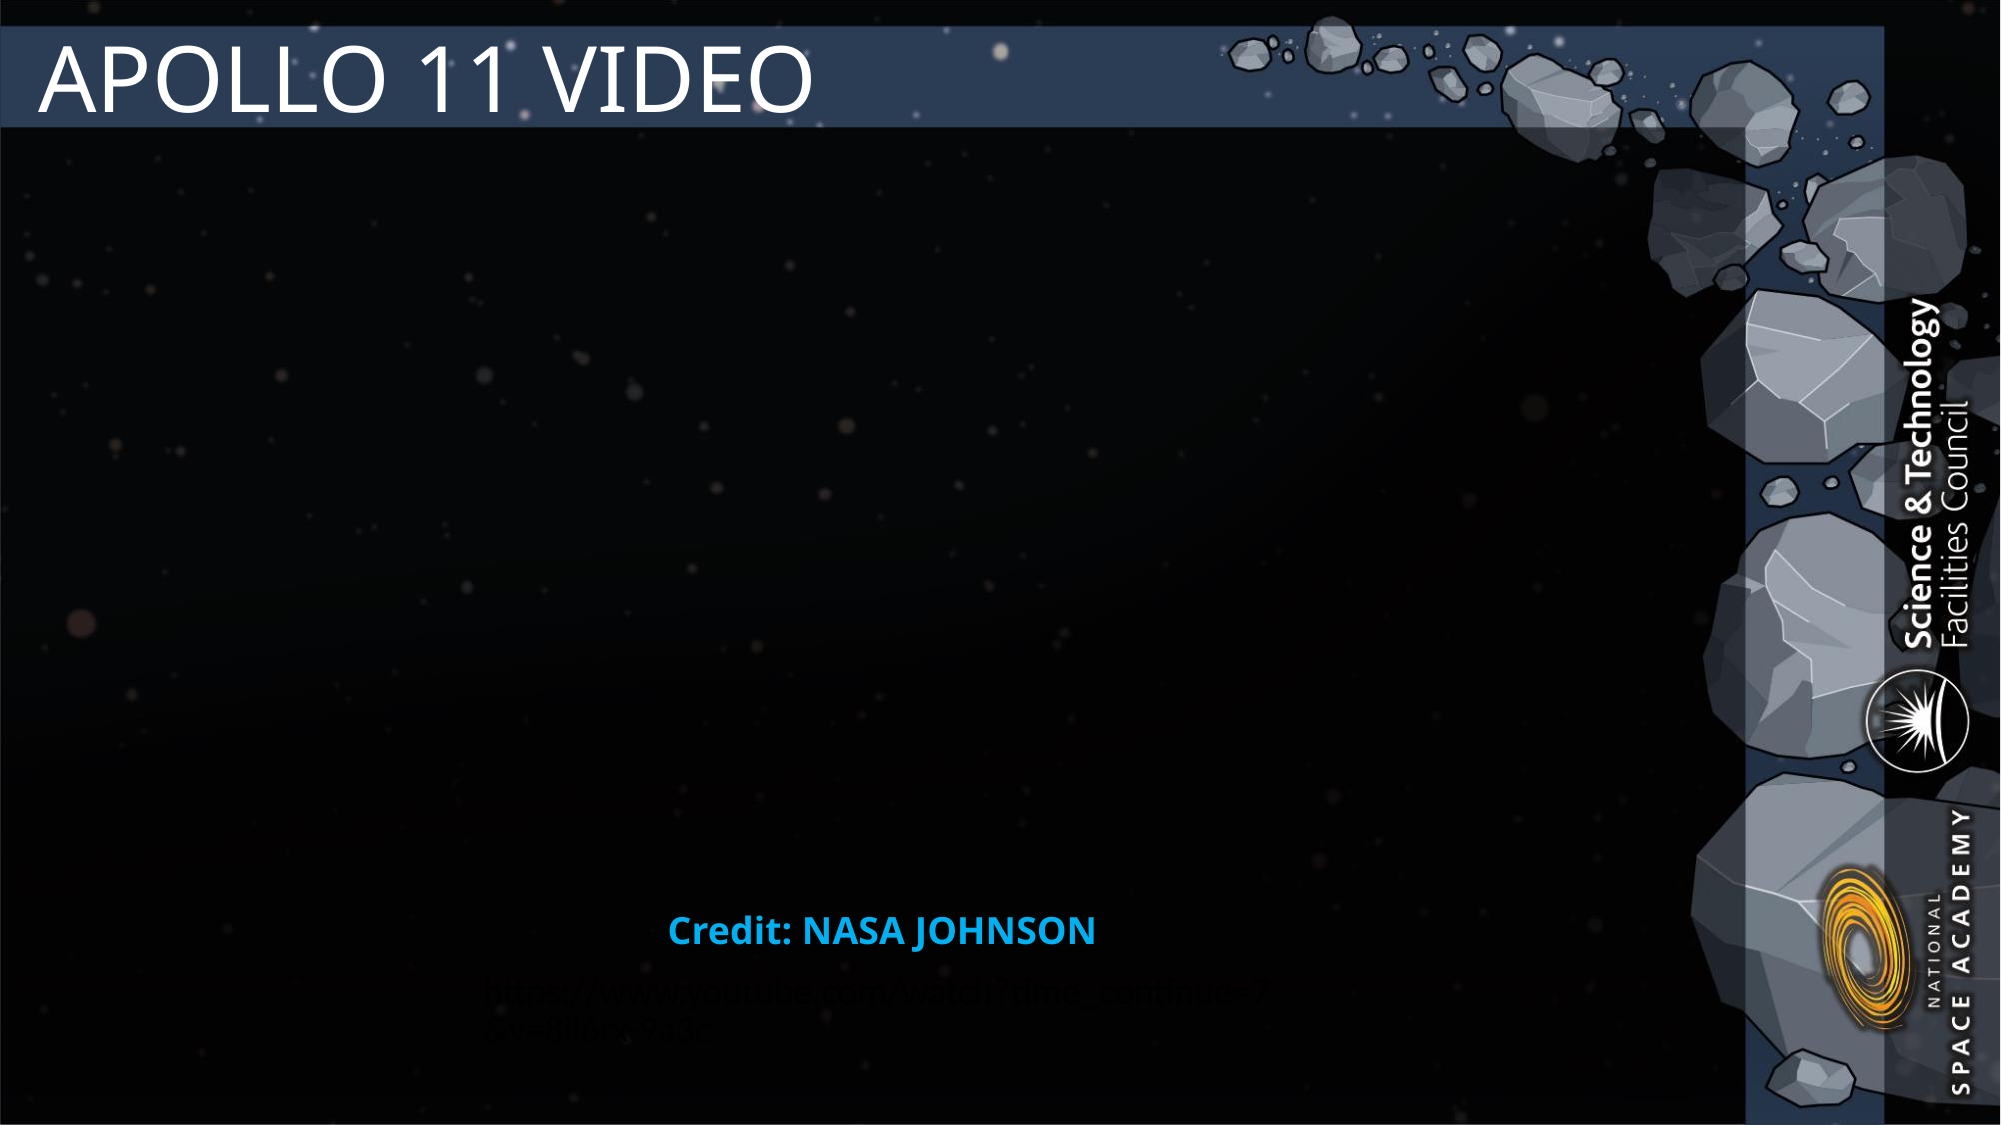

APOLLO 11 VIDEO
Credit: NASA JOHNSON
https://www.youtube.com/watch?time_continue=7&v=8il6rx-9a3c